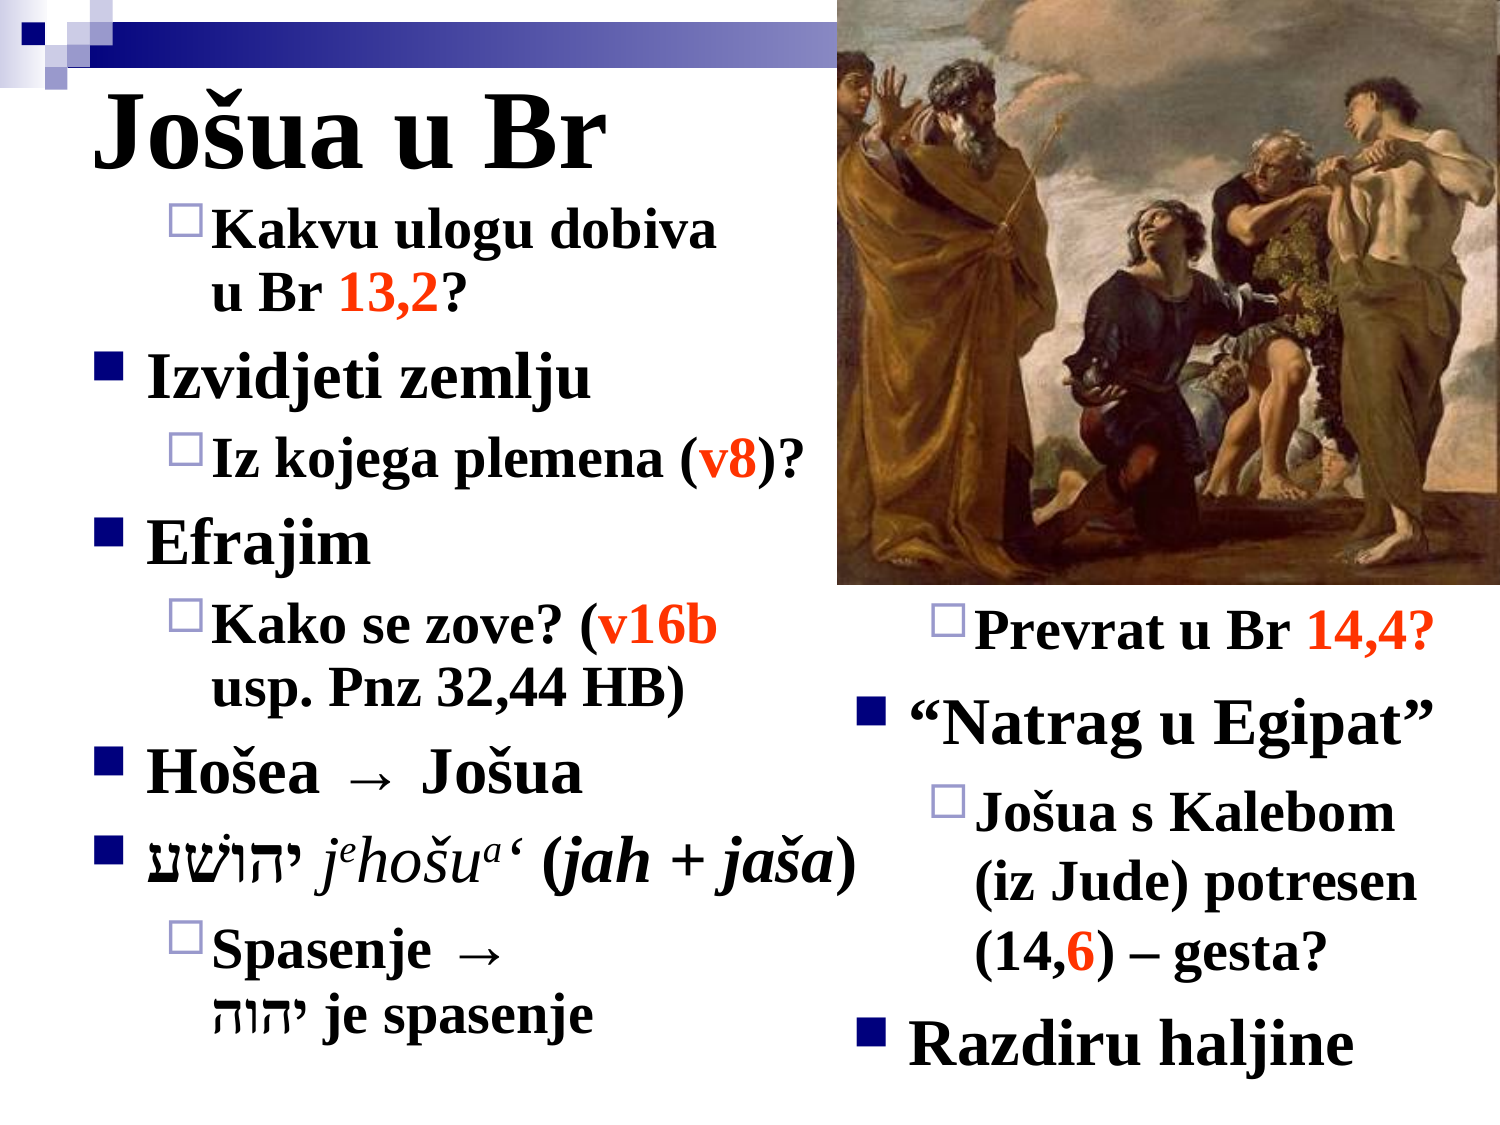

# Jošua u Br
Kakvu ulogu dobiva
u Br 13,2?
Izvidjeti zemlju
Iz kojega plemena (v8)?
Efrajim
Kako se zove? (v16b
usp. Pnz 32,44 HB)
Hošea → Jošua
יהושׁע jehošua‘ (jah + jaša)
Spasenje →
יהוה je spasenje
Prevrat u Br 14,4?
“Natrag u Egipat”
Jošua s Kalebom
(iz Jude) potresen (14,6) – gesta?
Razdiru haljine